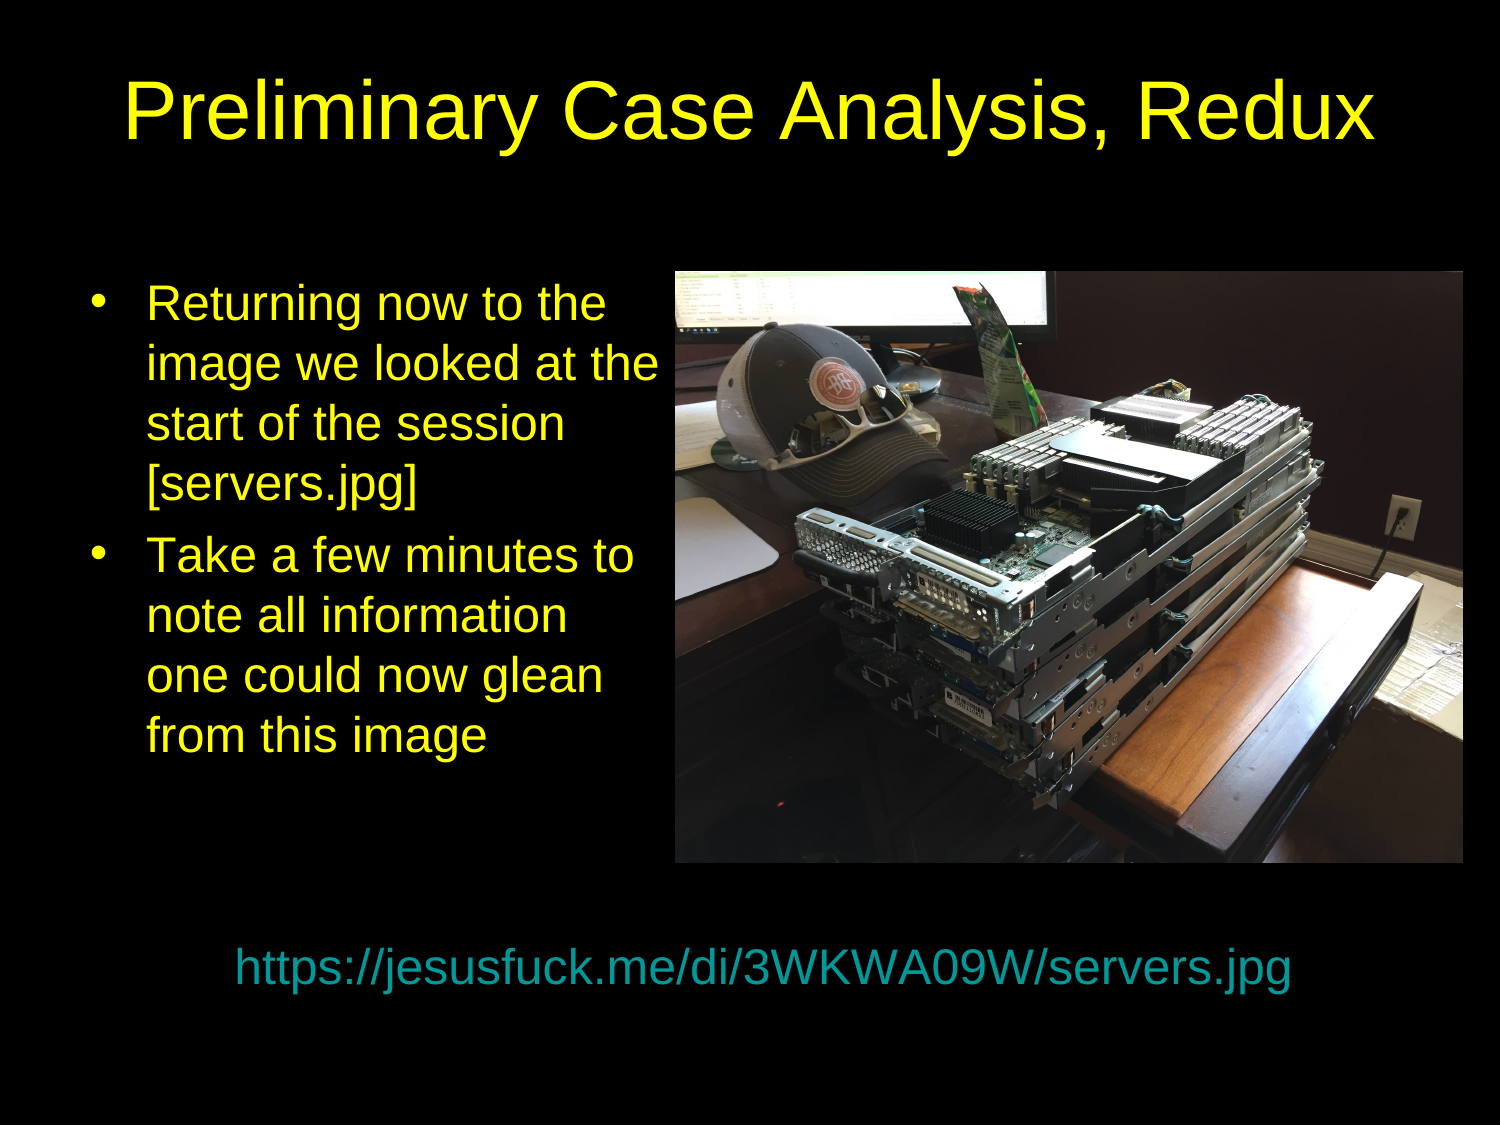

# Preliminary Case Analysis, Redux
Returning now to the image we looked at the start of the session [servers.jpg]
Take a few minutes to note all information one could now glean from this image
https://jesusfuck.me/di/3WKWA09W/servers.jpg